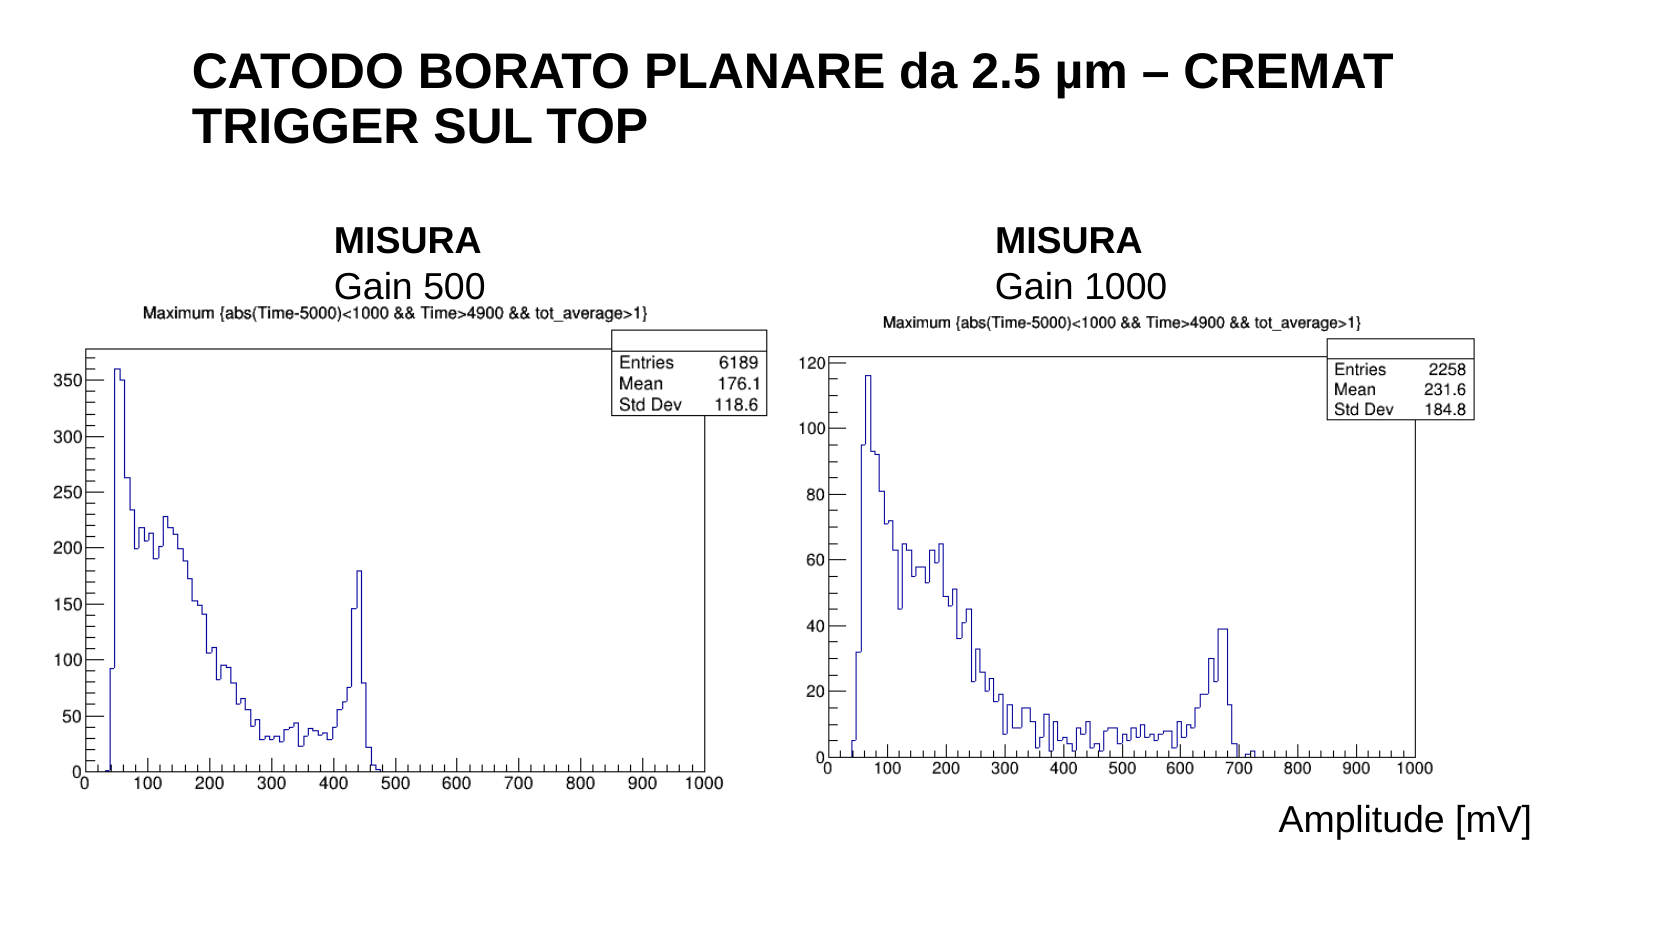

CATODO BORATO PLANARE da 2.5 µm – CREMAT
TRIGGER SUL TOP
MISURA
MISURA
Gain 500
Gain 1000
Amplitude [mV]